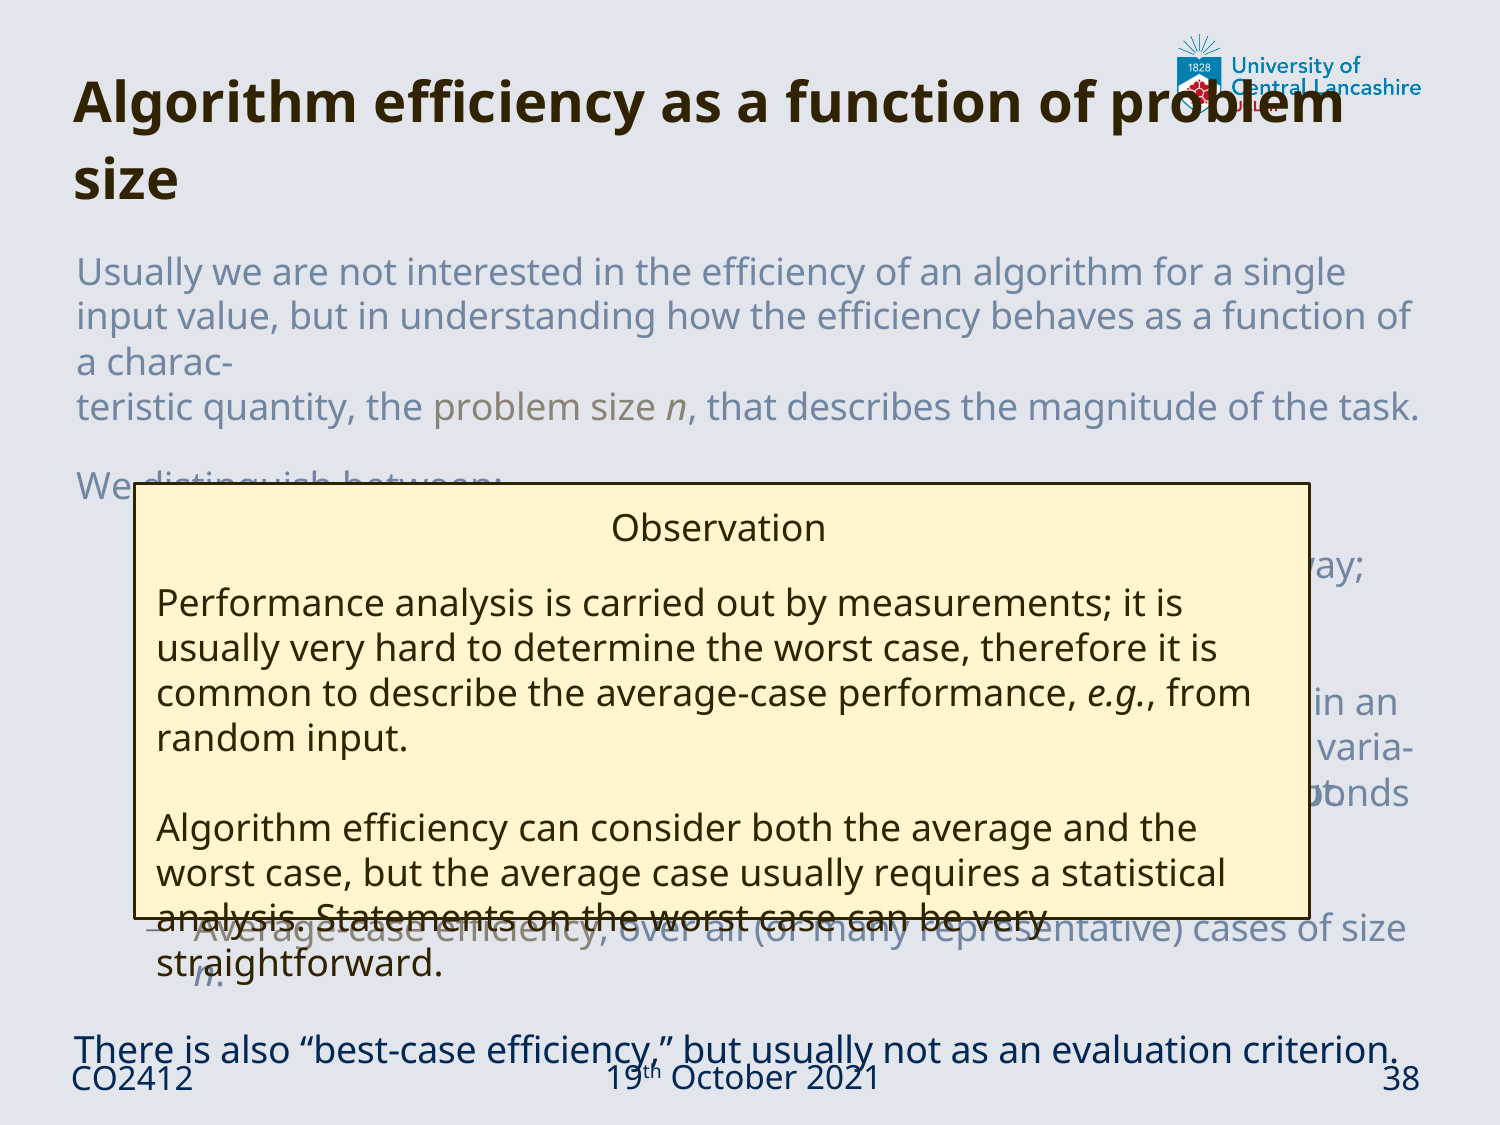

# Algorithm efficiency as a function of problem size
Usually we are not interested in the efficiency of an algorithm for a single input value, but in understanding how the efficiency behaves as a function of a charac-
teristic quantity, the problem size n, that describes the magnitude of the task.
We distinguish between:
Time efficiency measure(s), describing CPU time in an abstract way; one possible measure for it is the number of code/pseudocode instructions.
Space or memory efficiency measure(s), describing the memory in an abstract way, e.g., by the number of elementary values stored in varia-
bles, data structures, or files; this usually excludes the initial input.
Observation
Performance analysis is carried out by measurements; it is usually very hard to determine the worst case, therefore it is common to describe the average-case performance, e.g., from random input.
Algorithm efficiency can consider both the average and the worst case, but the average case usually requires a statistical analysis. Statements on the worst case can be very straightforward.
Worst-case efficiency, which for any given problem size n corresponds to the special case of size n with the greatest computing time/memory.
Average-case efficiency, over all (or many representative) cases of size n.
There is also “best-case efficiency,” but usually not as an evaluation criterion.